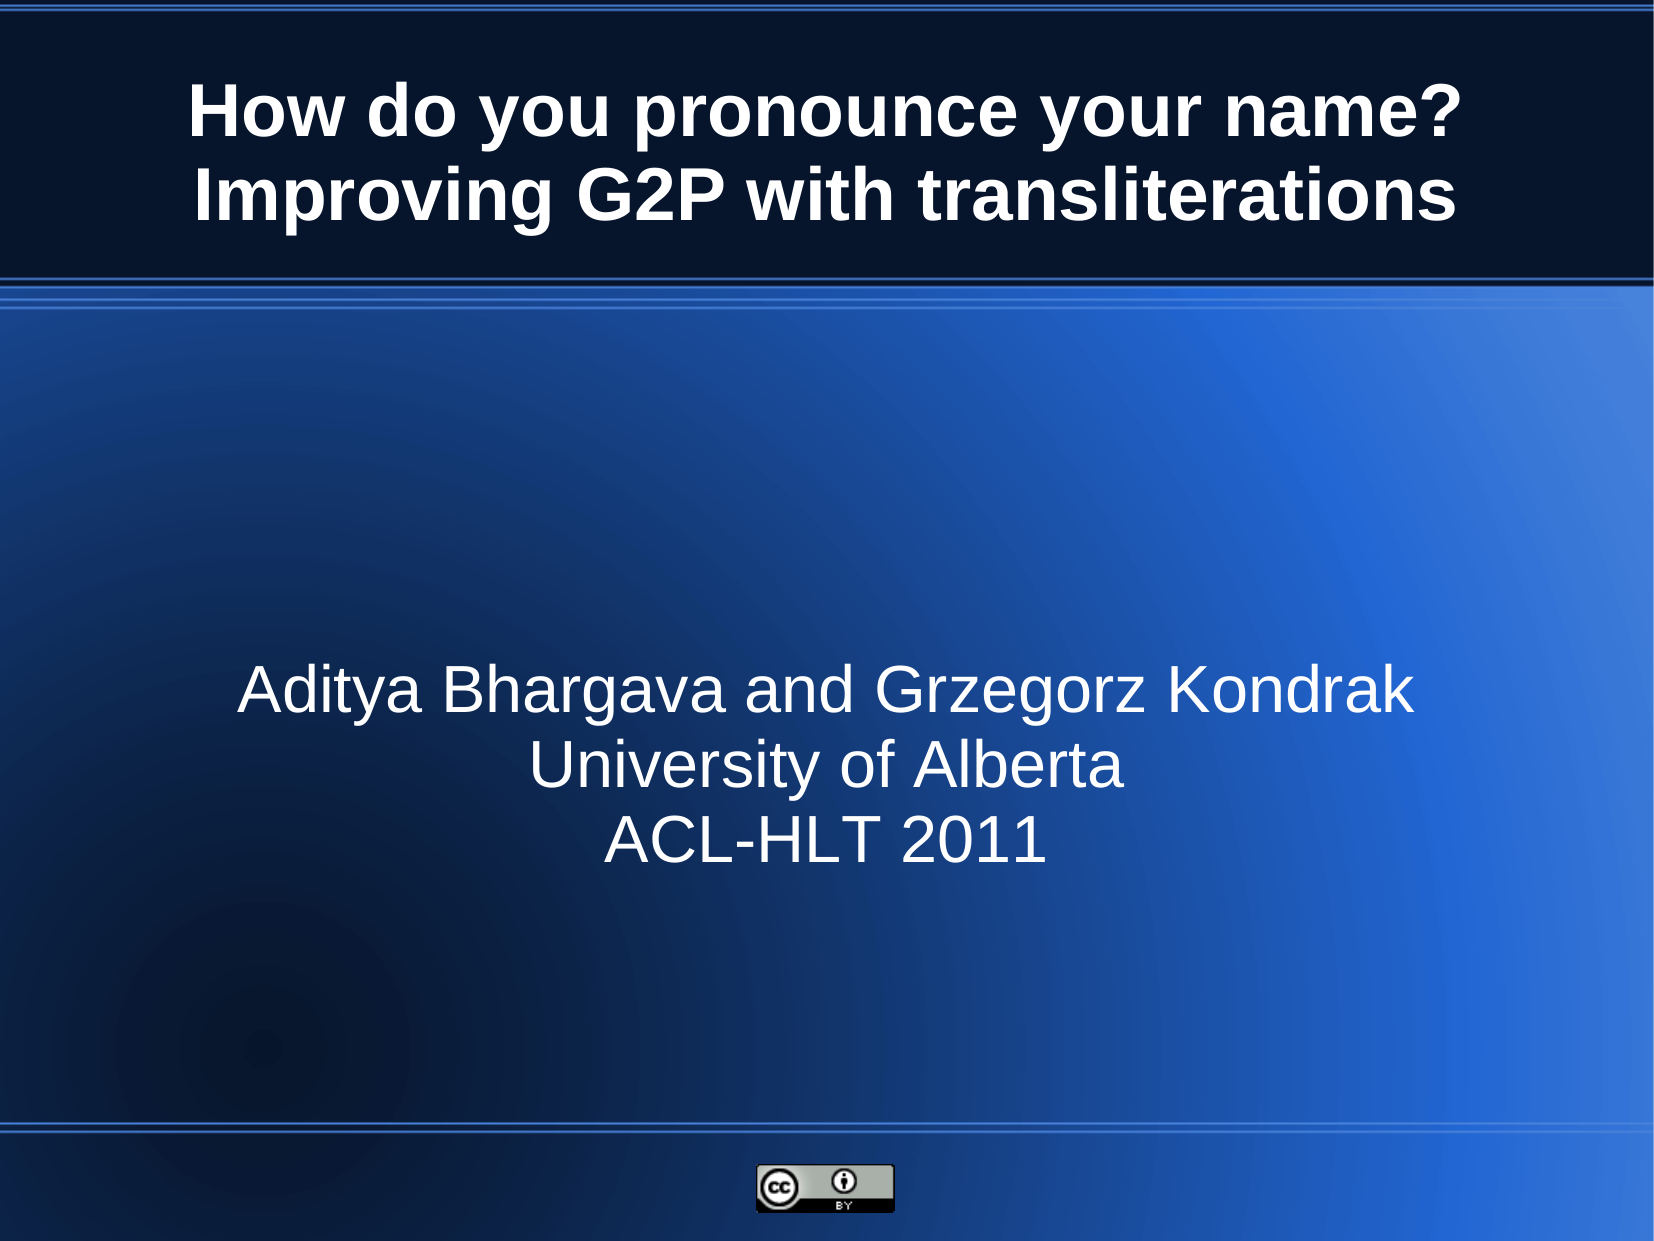

# How do you pronounce your name? Improving G2P with transliterations
Aditya Bhargava and Grzegorz Kondrak
University of Alberta
ACL-HLT 2011